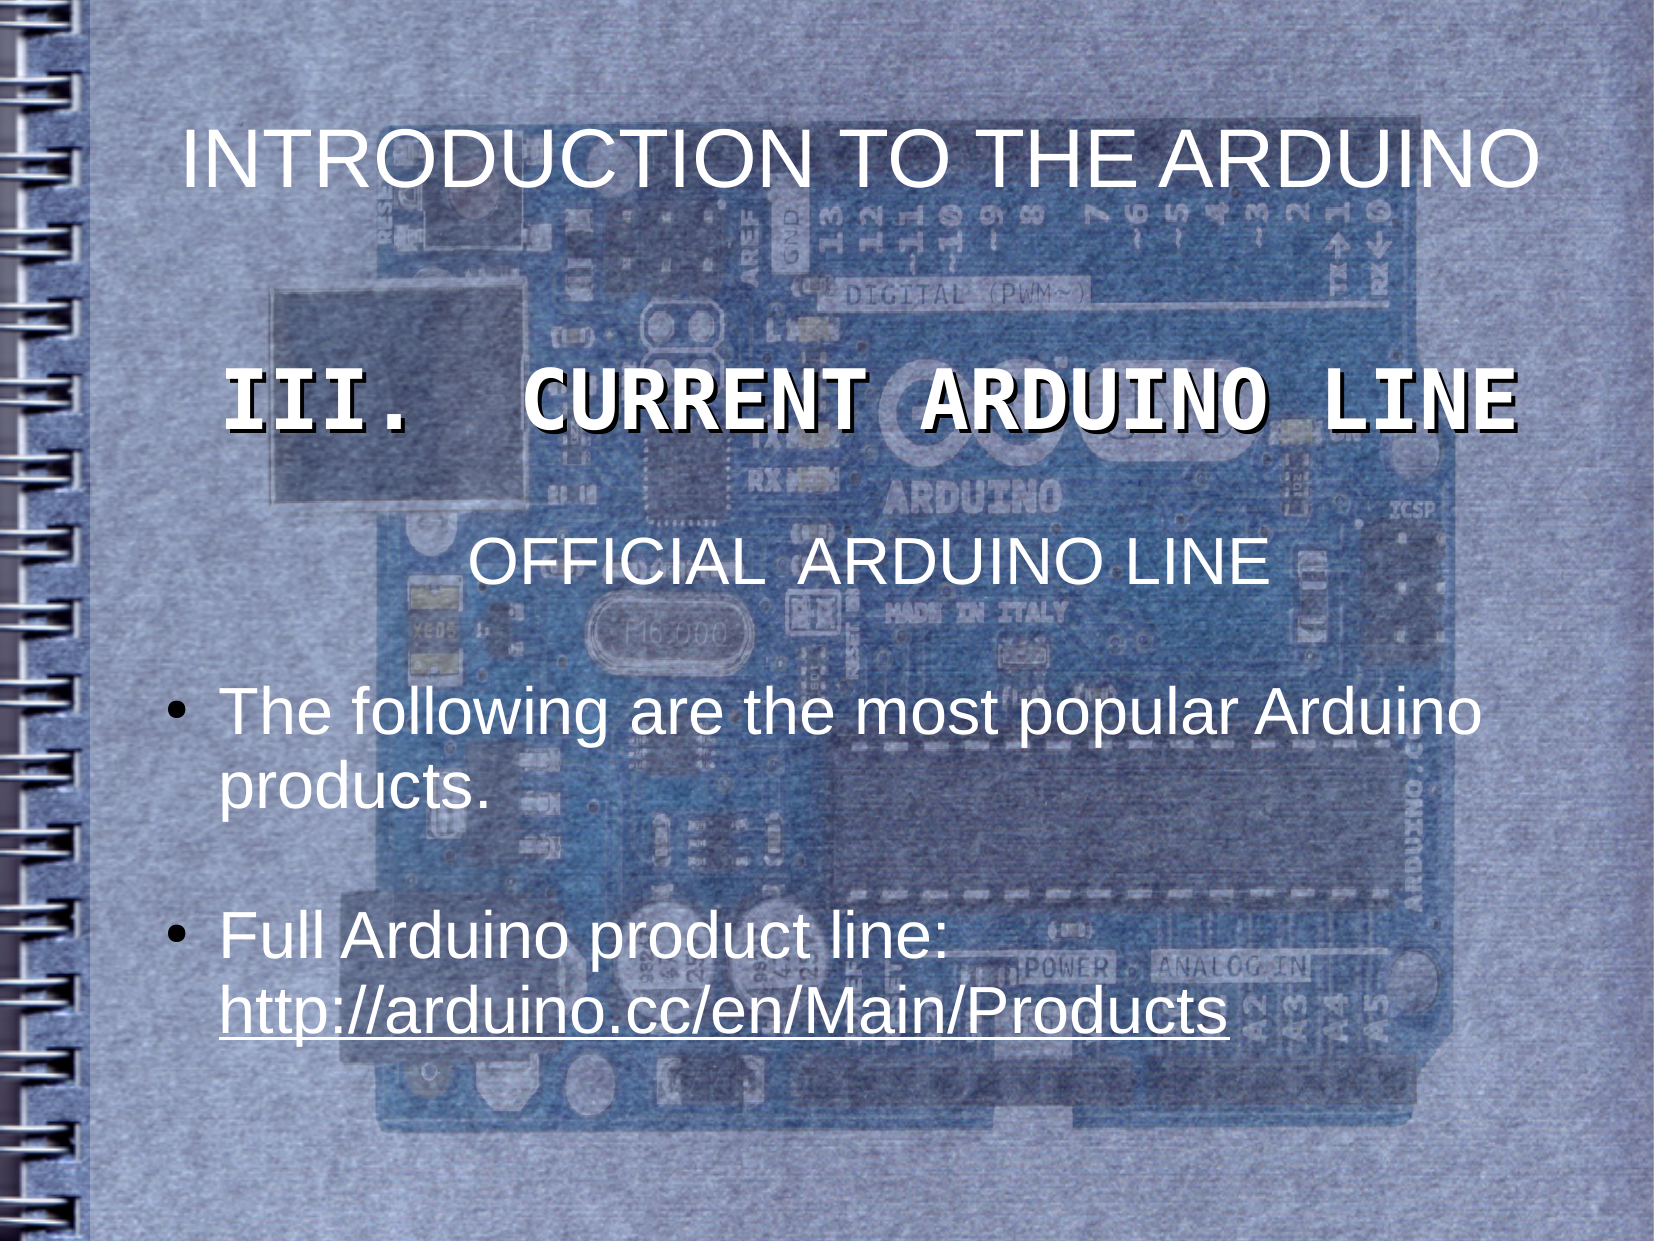

INTRODUCTION TO THE ARDUINO
III. CURRENT ARDUINO LINE
OFFICIAL ARDUINO LINE
 The following are the most popular Arduino
 products.
 Full Arduino product line:
 http://arduino.cc/en/Main/Products